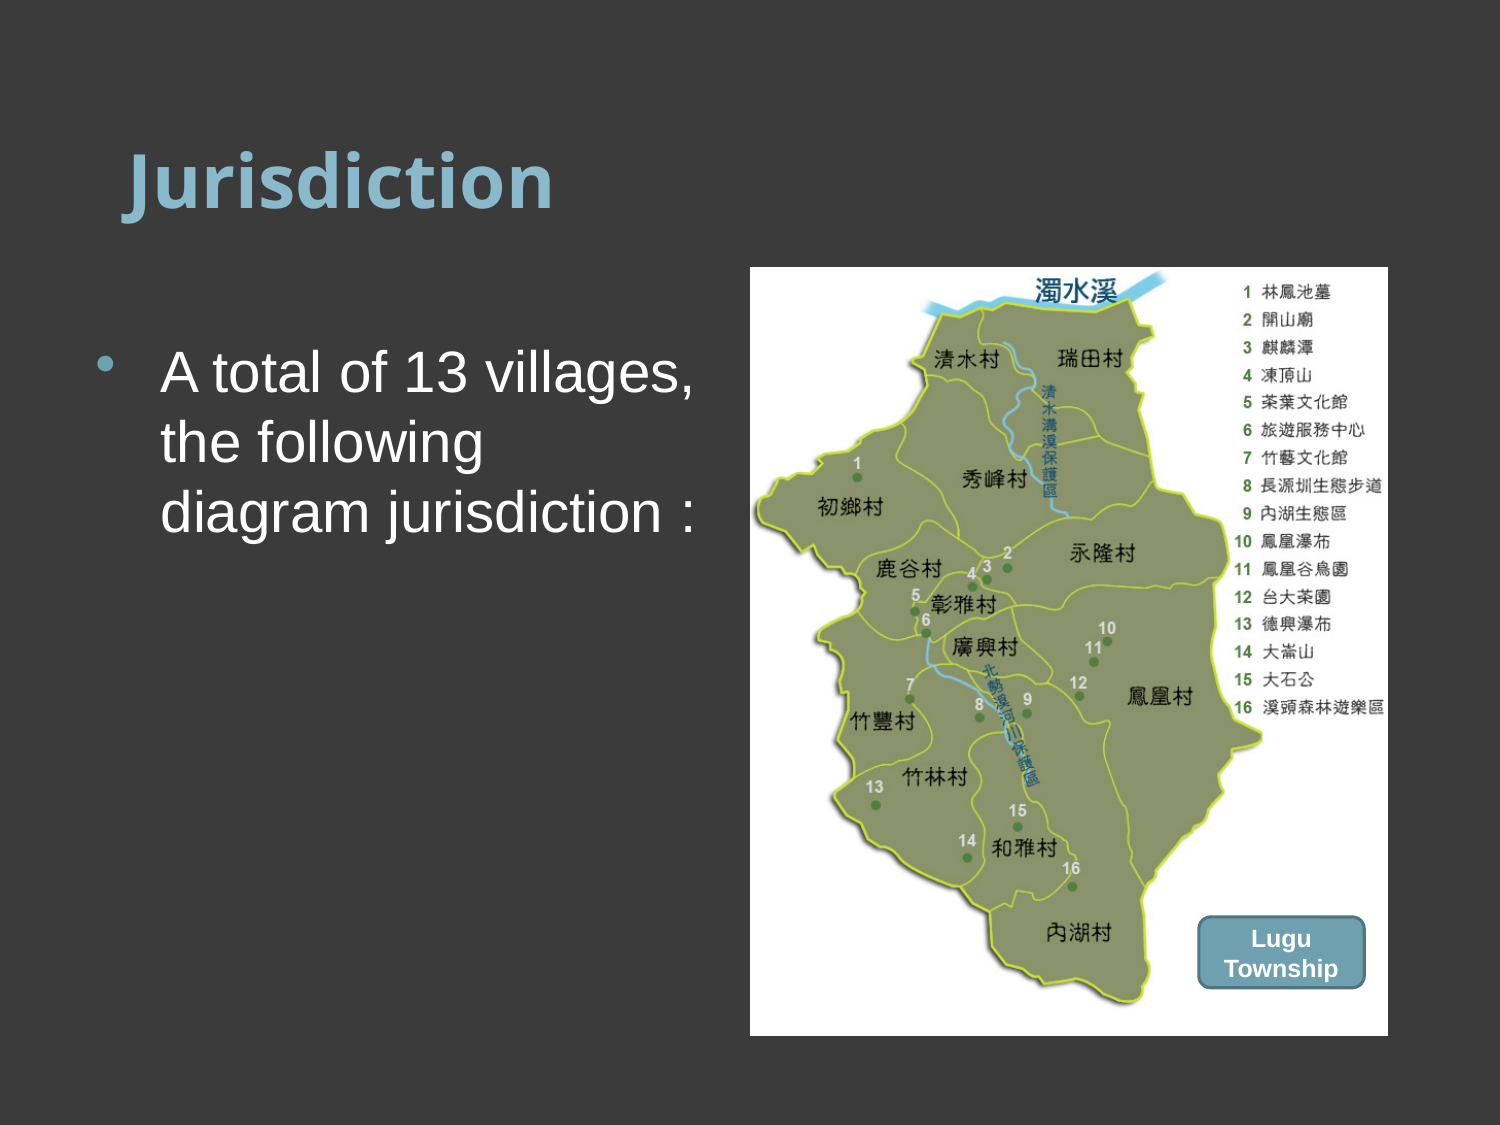

Jurisdiction
# A total of 13 villages, the following diagram jurisdiction :
Lugu Township